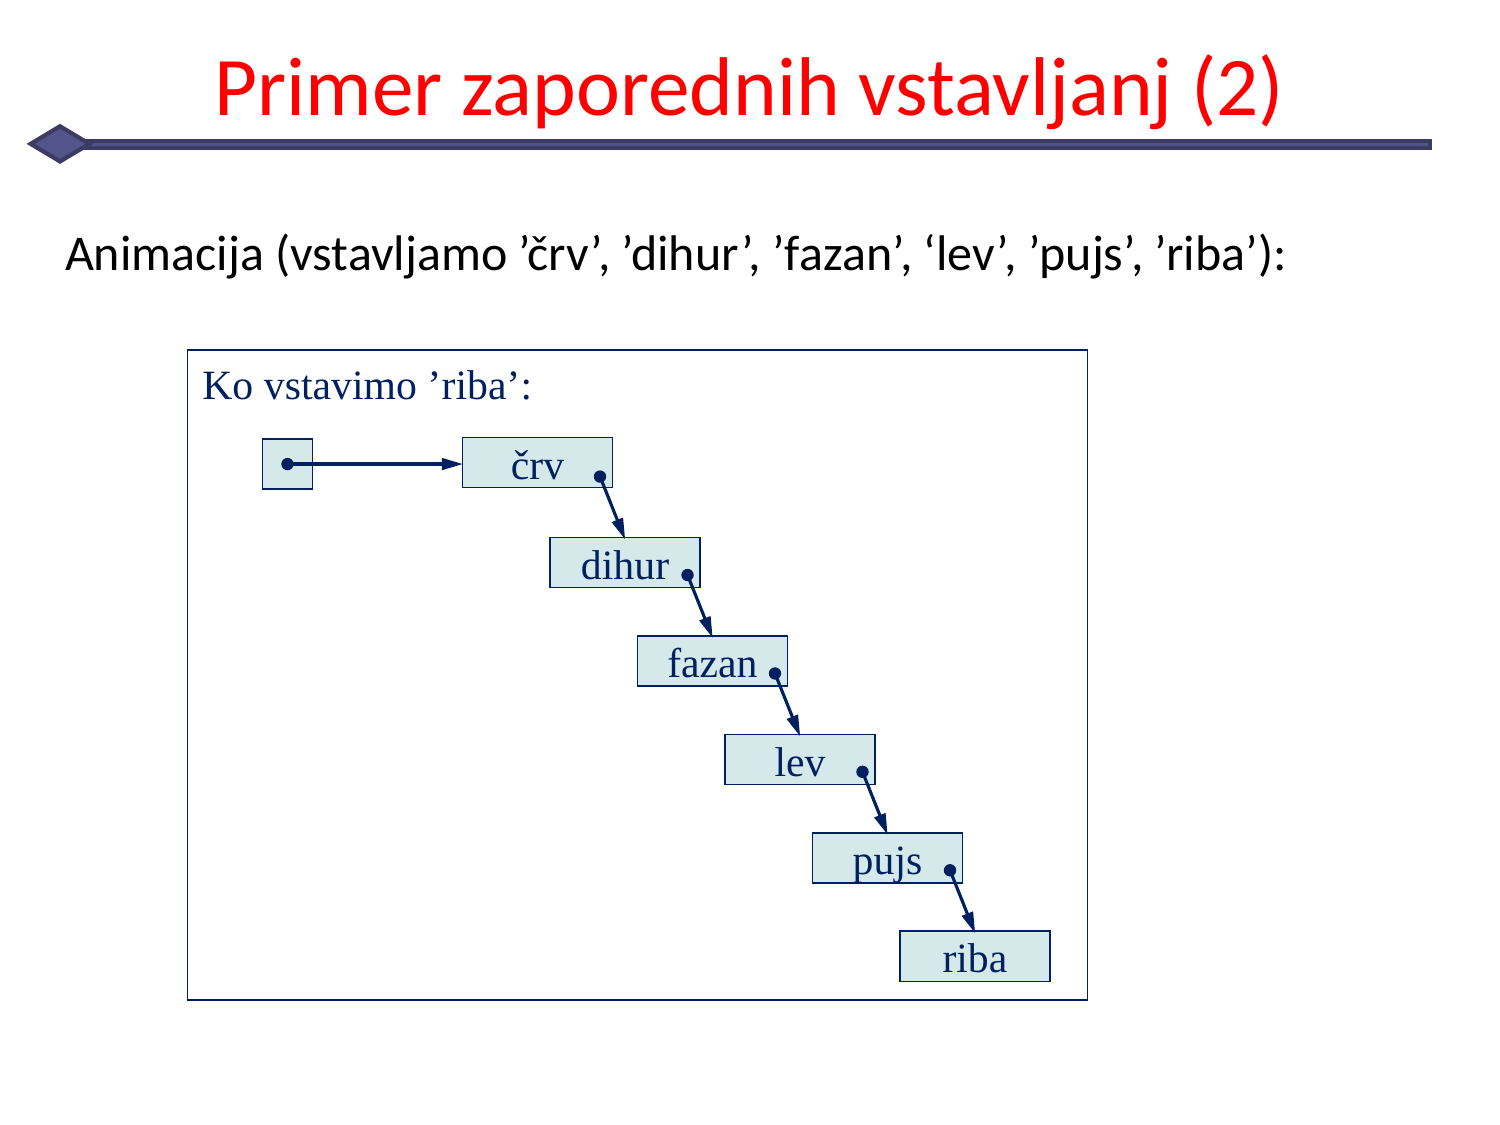

# Primer zaporednih vstavljanj (2)
Animacija (vstavljamo ’črv’, ’dihur’, ’fazan’, ‘lev’, ’pujs’, ’riba’):
V začetku:
Ko vstavimo ’črv’:
črv
Ko vstavimo ’dihur’:
črv
dihur
Ko vstavimo ’fazan’:
črv
dihur
fazan
Ko vstavimo ‘lev’:
črv
dihur
fazan
lev
Ko vstavimo ’pujs’:
črv
dihur
fazan
lev
pujs
Ko vstavimo ’riba’:
črv
dihur
fazan
lev
pujs
riba